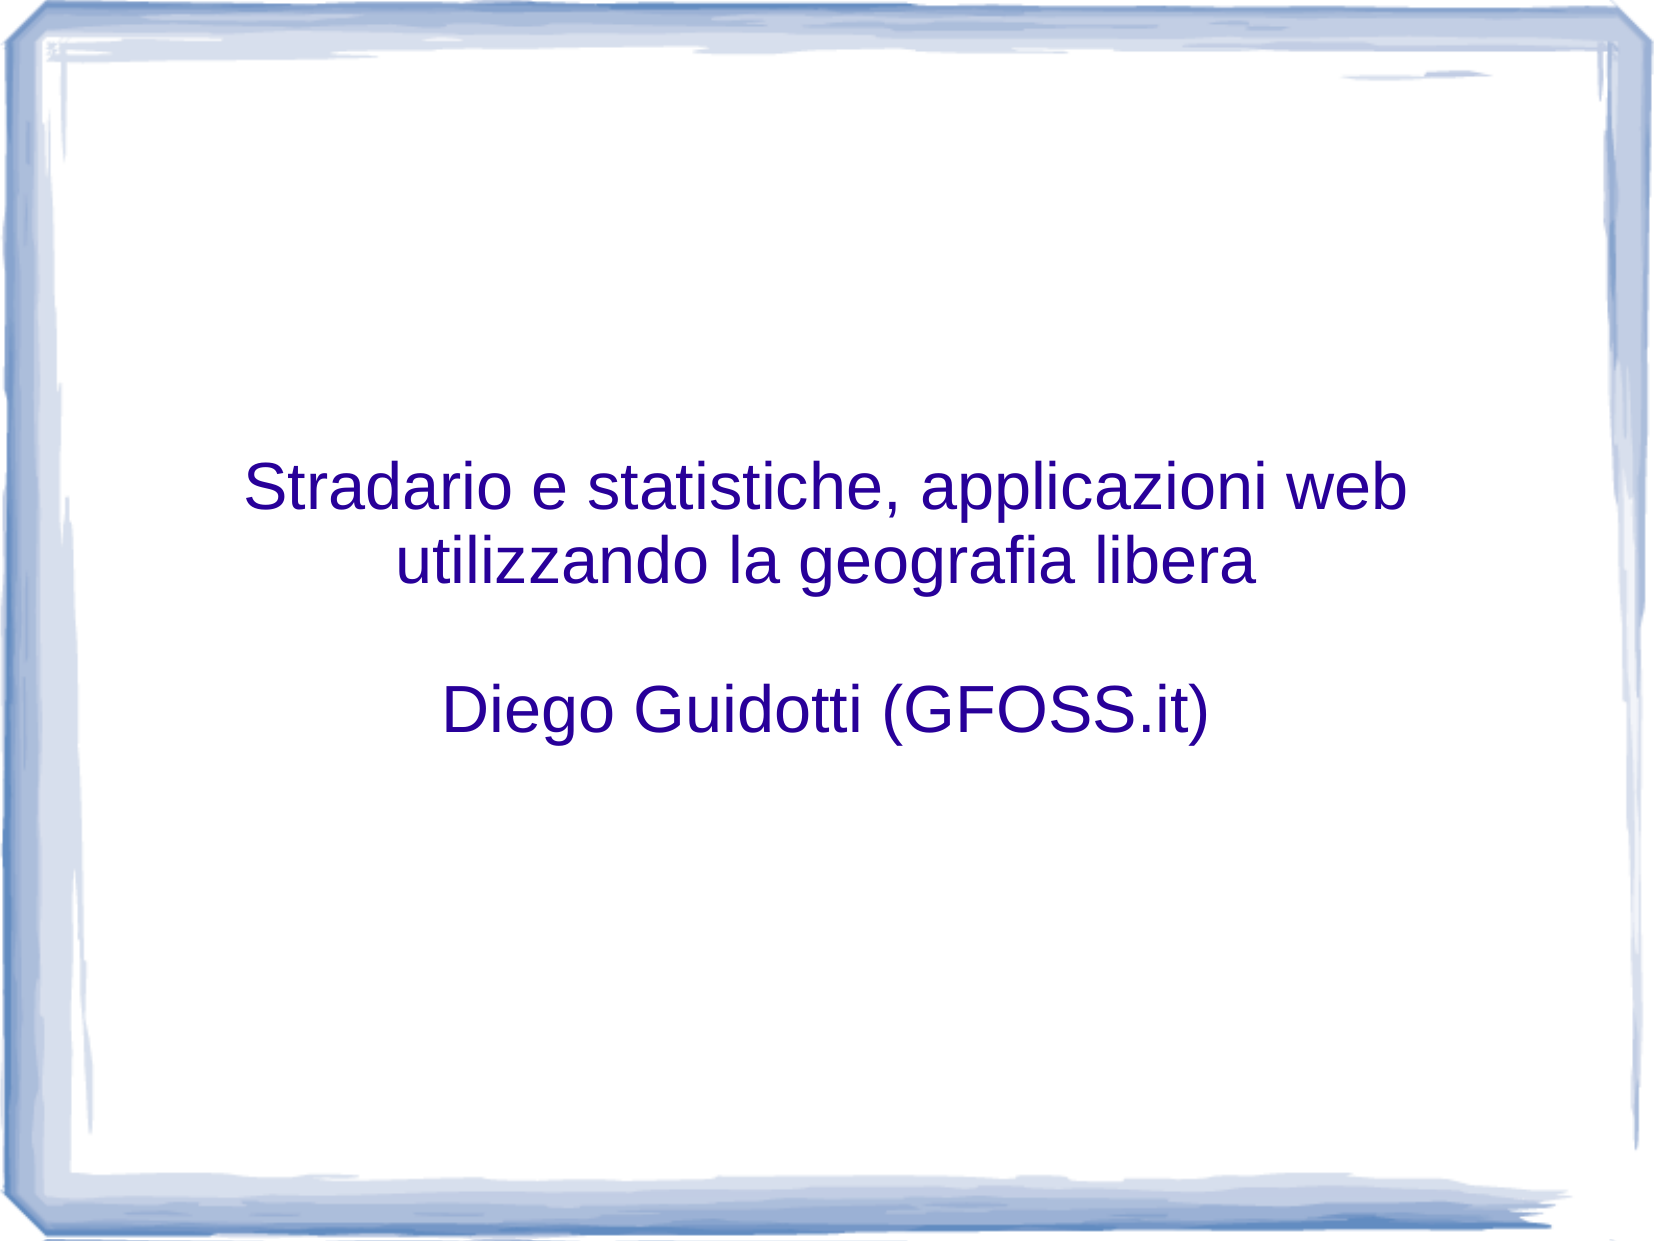

Stradario e statistiche, applicazioni web utilizzando la geografia libera
Diego Guidotti (GFOSS.it)